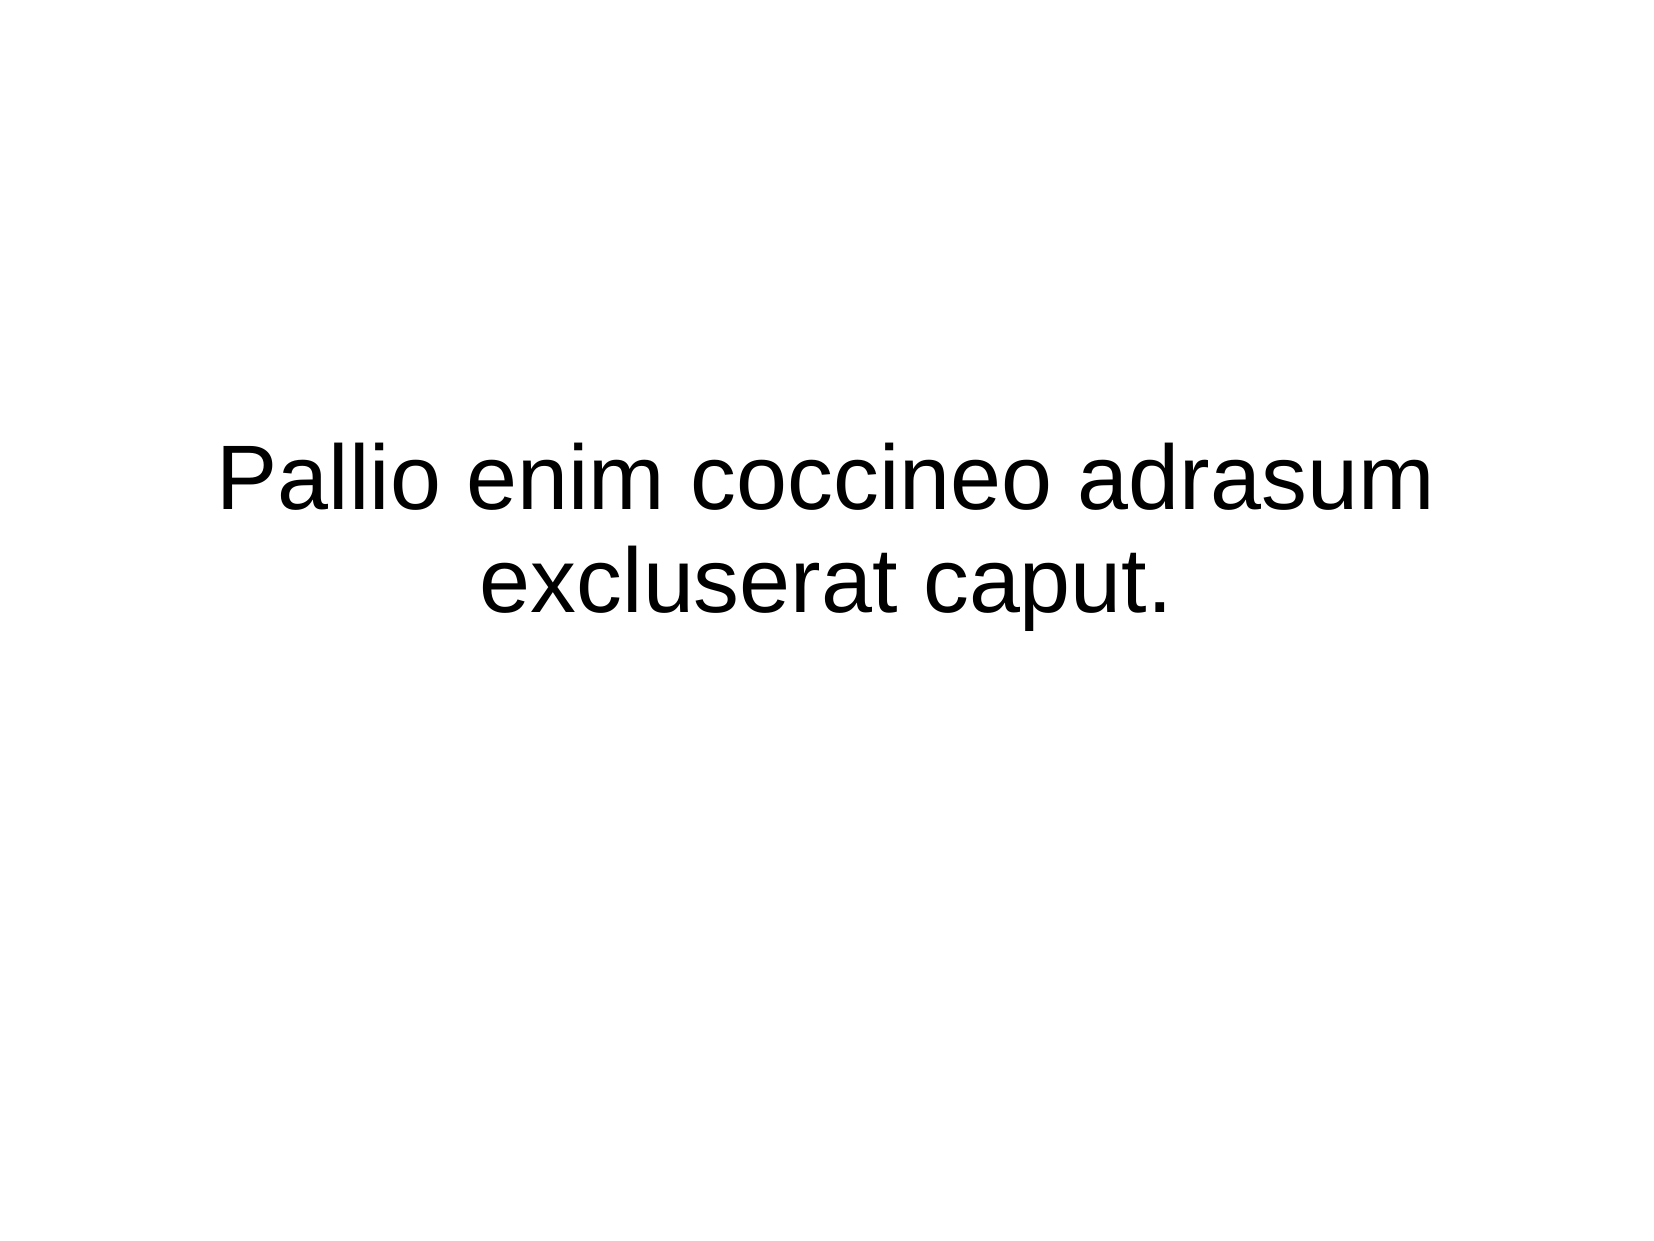

# Pallio enim coccineo adrasum excluserat caput.